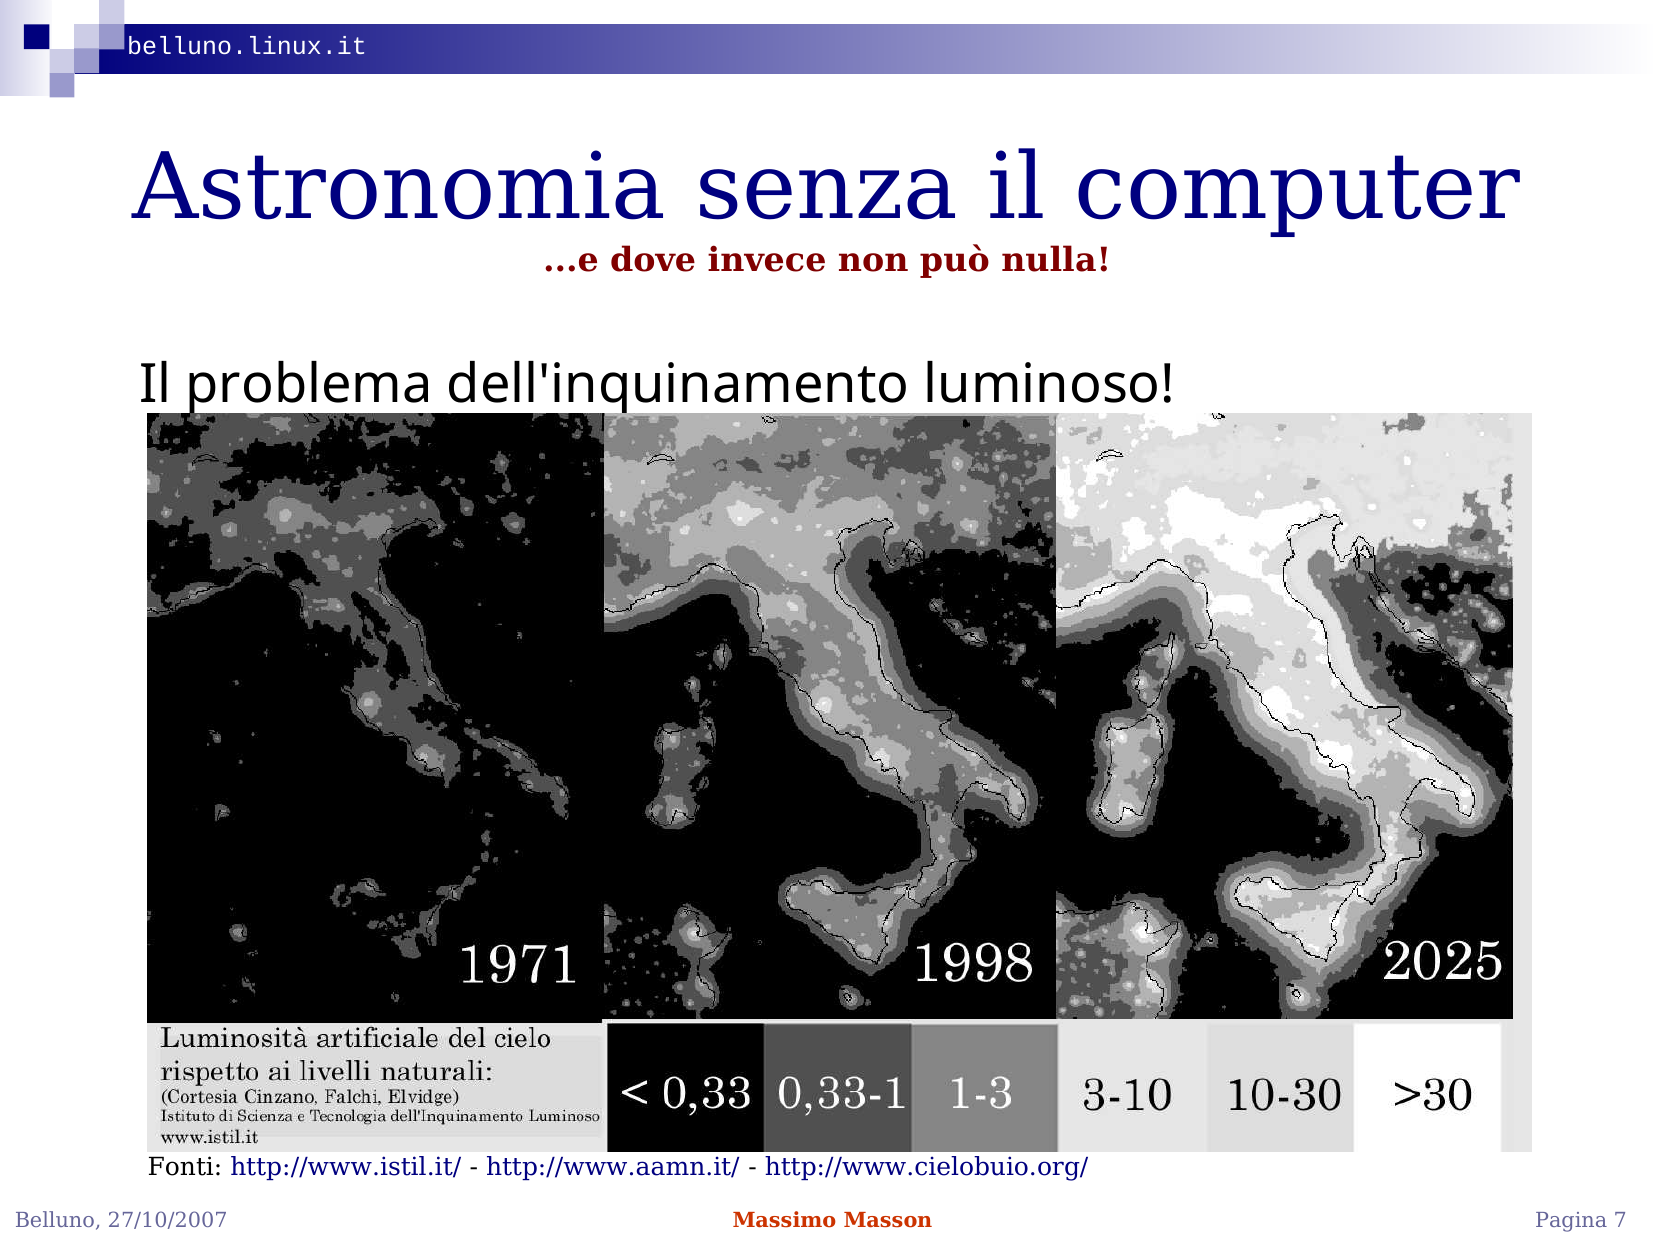

# Astronomia senza il computer ...e dove invece non può nulla!
Il problema dell'inquinamento luminoso!
Fonti: http://www.istil.it/ - http://www.aamn.it/ - http://www.cielobuio.org/